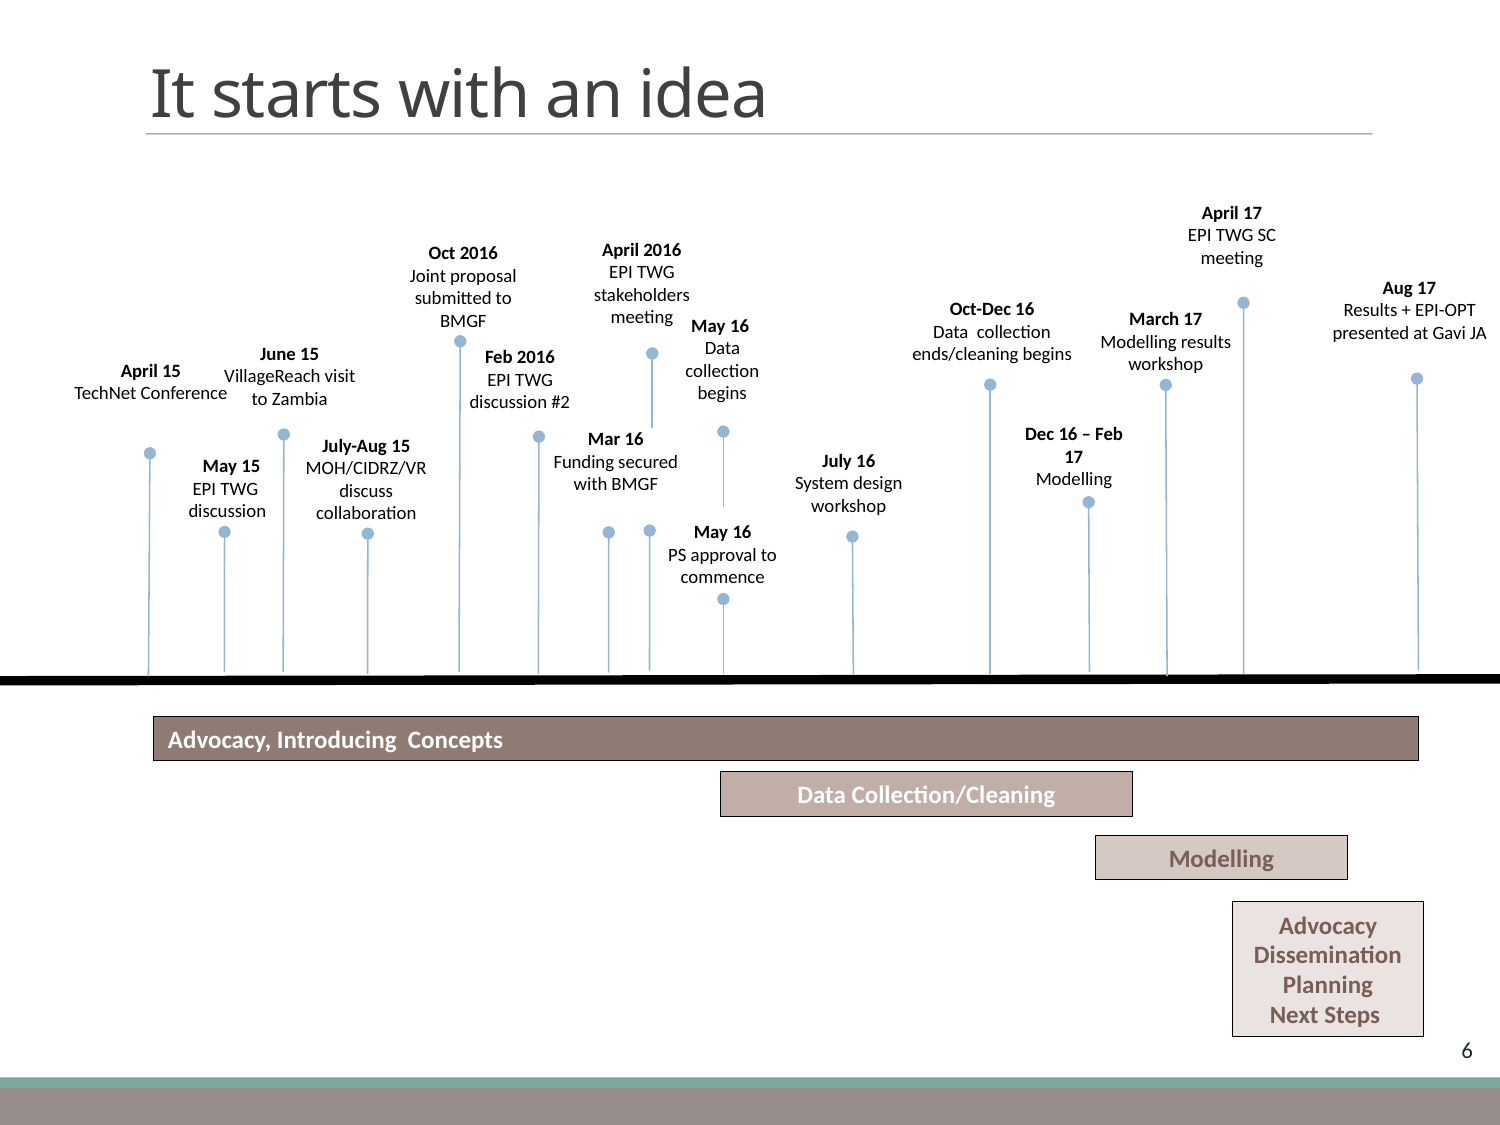

# It starts with an idea
April 17
EPI TWG SC meeting
April 2016
EPI TWG stakeholders meeting
Oct 2016
Joint proposal submitted to BMGF
Aug 17
Results + EPI-OPT presented at Gavi JA
Oct-Dec 16
Data collection ends/cleaning begins
March 17
Modelling results workshop
May 16
Data collection begins
June 15
VillageReach visit to Zambia
Feb 2016
EPI TWG discussion #2
April 15
TechNet Conference
Dec 16 – Feb 17
Modelling
Mar 16
Funding secured with BMGF
July-Aug 15
MOH/CIDRZ/VR discuss collaboration
July 16
System design workshop
 May 15
EPI TWG discussion
May 16
PS approval to commence
Advocacy, Introducing Concepts
Data Collection/Cleaning
Modelling
Advocacy
Dissemination Planning
Next Steps